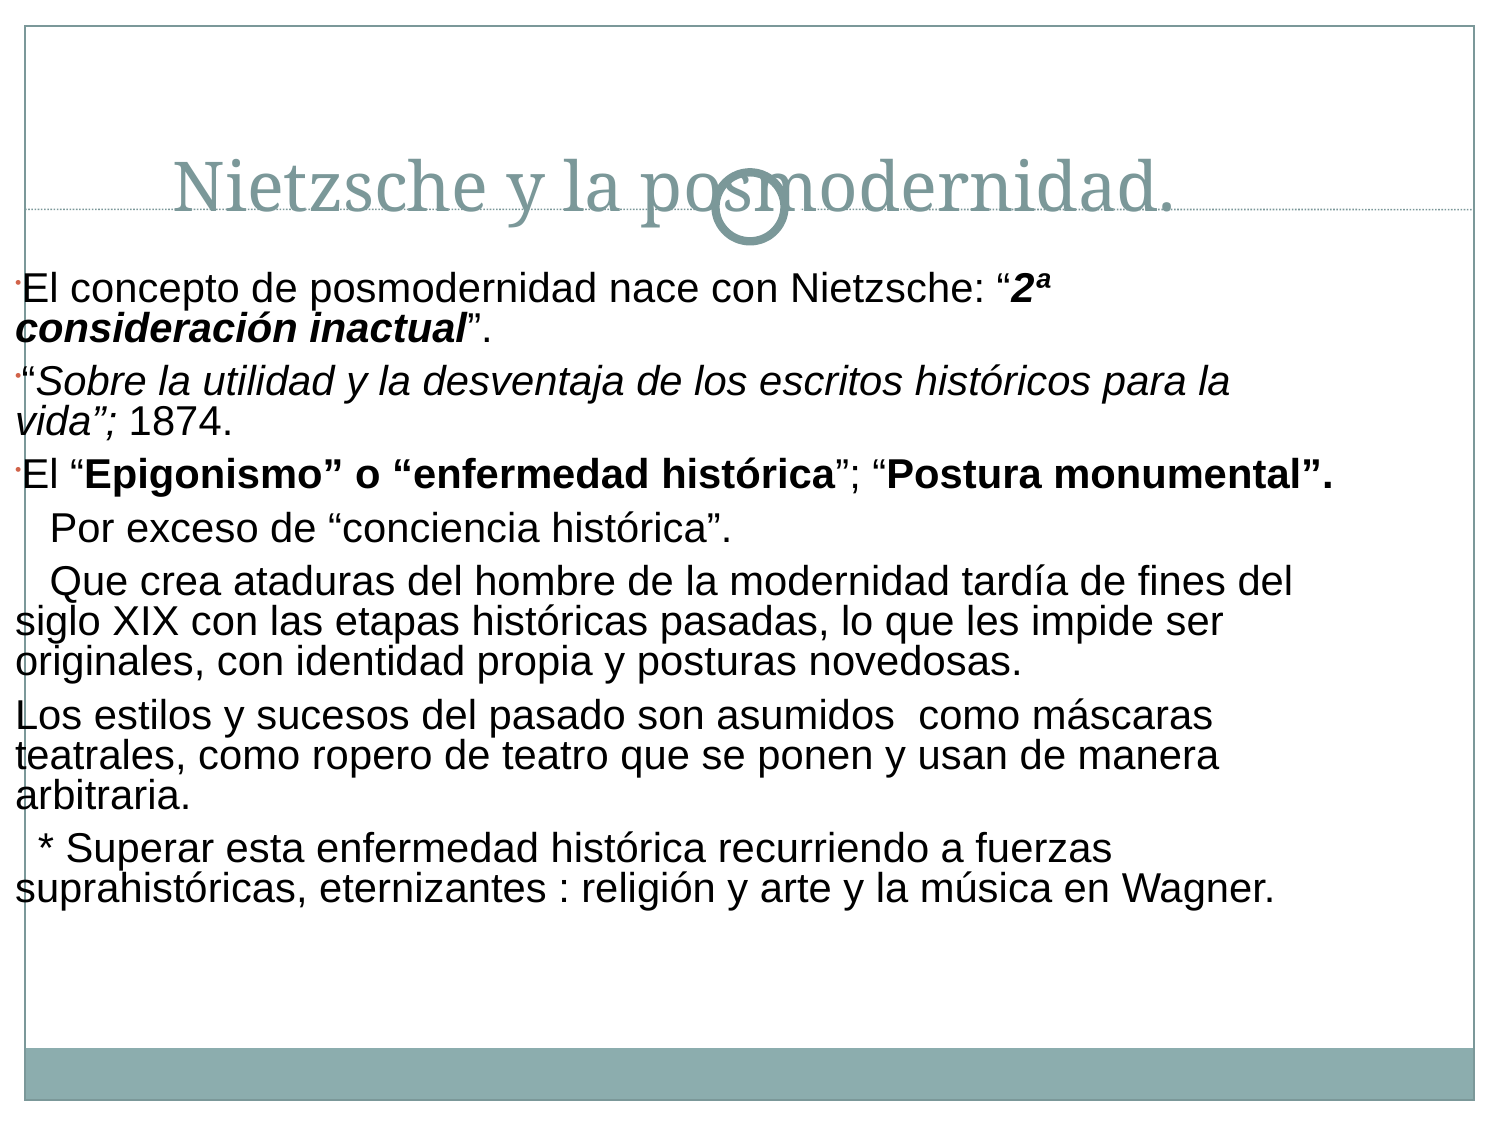

# Nietzsche y la posmodernidad.
El concepto de posmodernidad nace con Nietzsche: “2ª consideración inactual”.
“Sobre la utilidad y la desventaja de los escritos históricos para la vida”; 1874.
El “Epigonismo” o “enfermedad histórica”; “Postura monumental”.
 Por exceso de “conciencia histórica”.
 Que crea ataduras del hombre de la modernidad tardía de fines del siglo XIX con las etapas históricas pasadas, lo que les impide ser originales, con identidad propia y posturas novedosas.
Los estilos y sucesos del pasado son asumidos como máscaras teatrales, como ropero de teatro que se ponen y usan de manera arbitraria.
 * Superar esta enfermedad histórica recurriendo a fuerzas suprahistóricas, eternizantes : religión y arte y la música en Wagner.